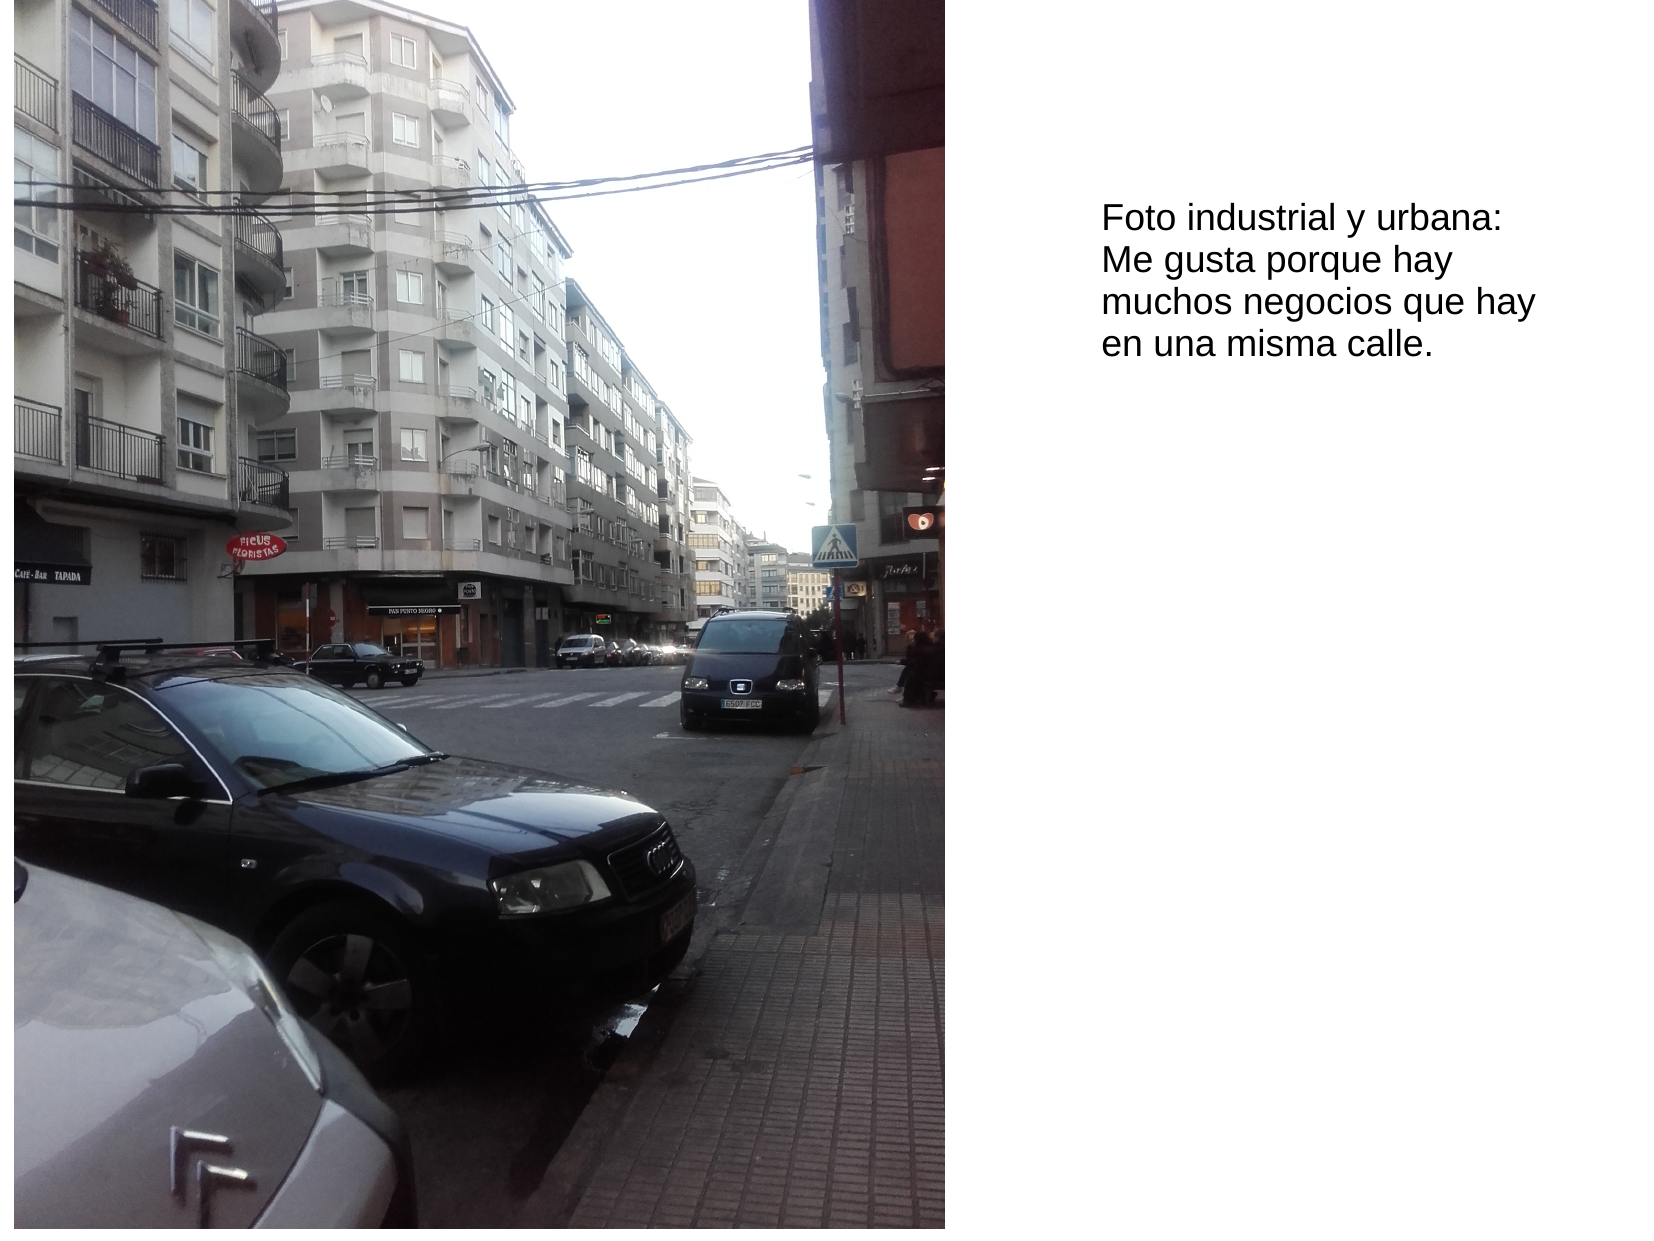

Foto industrial y urbana:
Me gusta porque hay muchos negocios que hay en una misma calle.
F